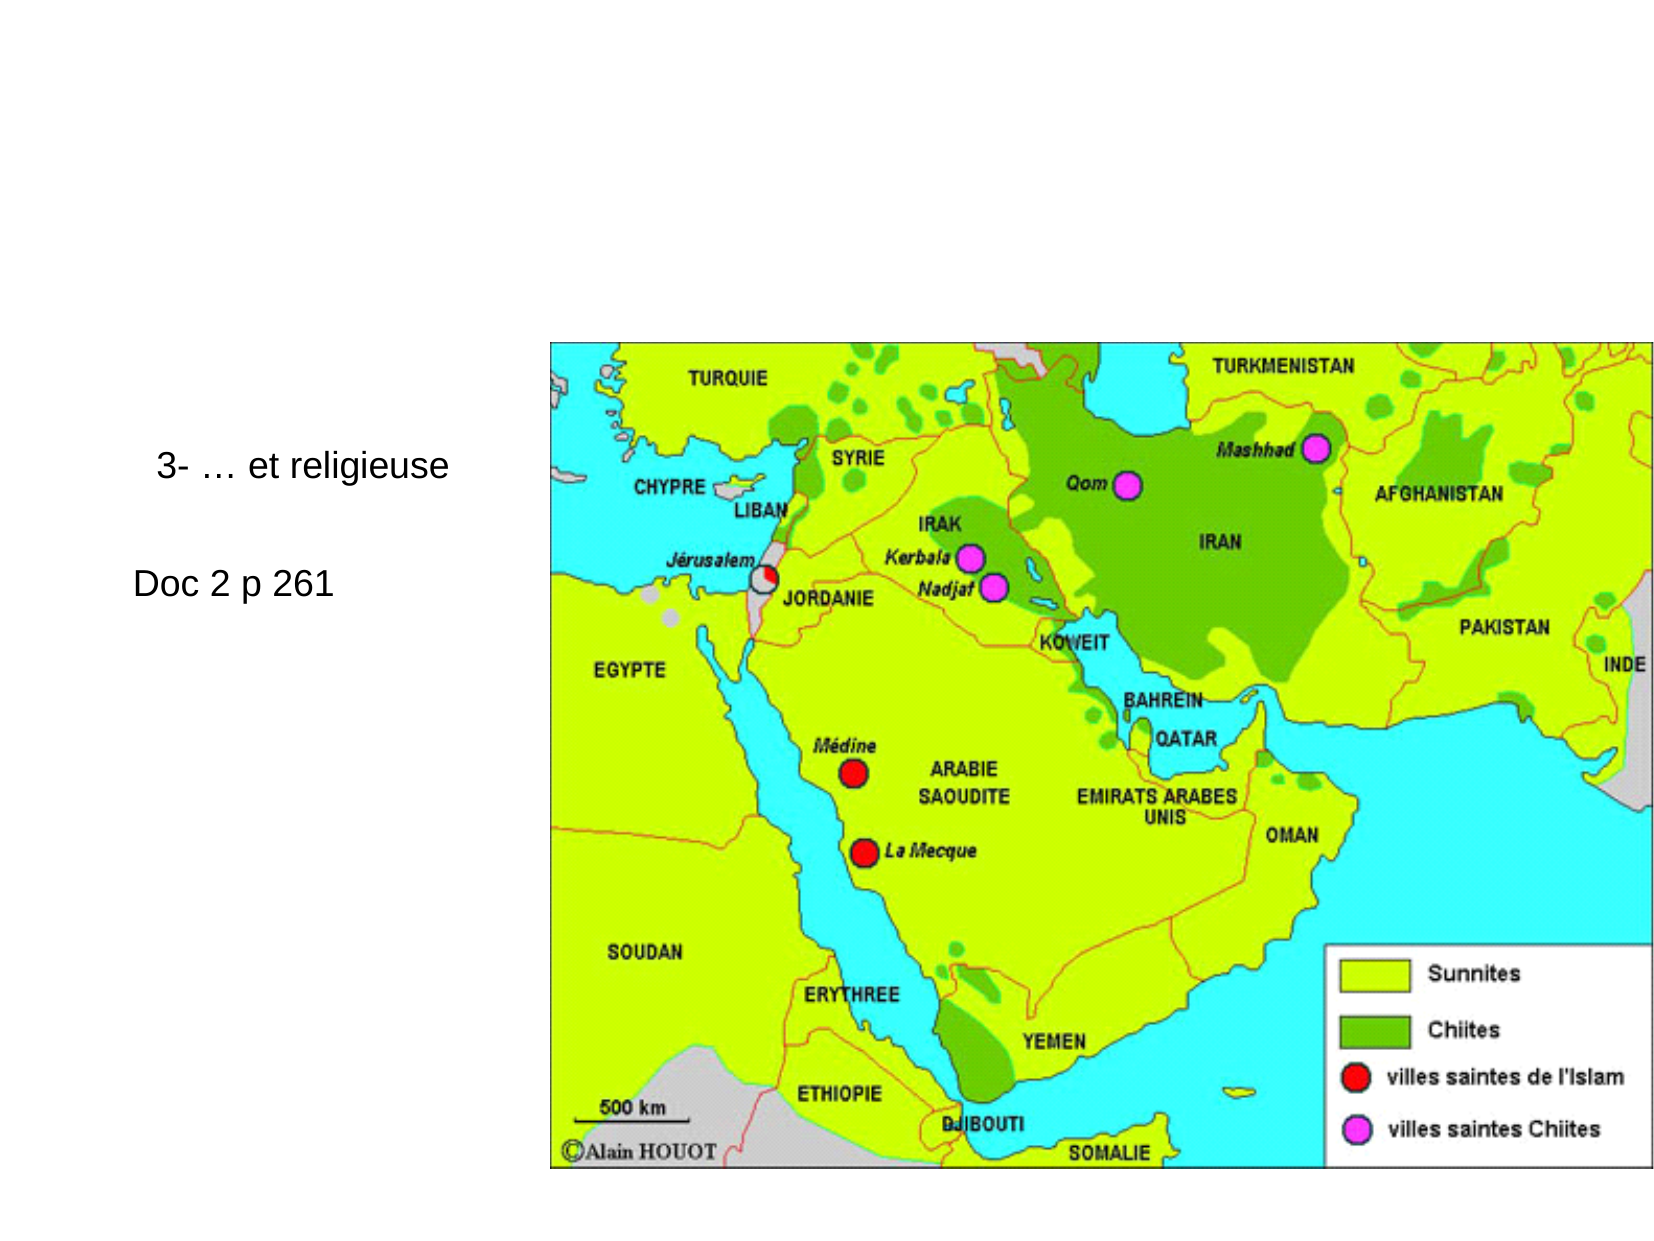

3- … et religieuse
Doc 2 p 261